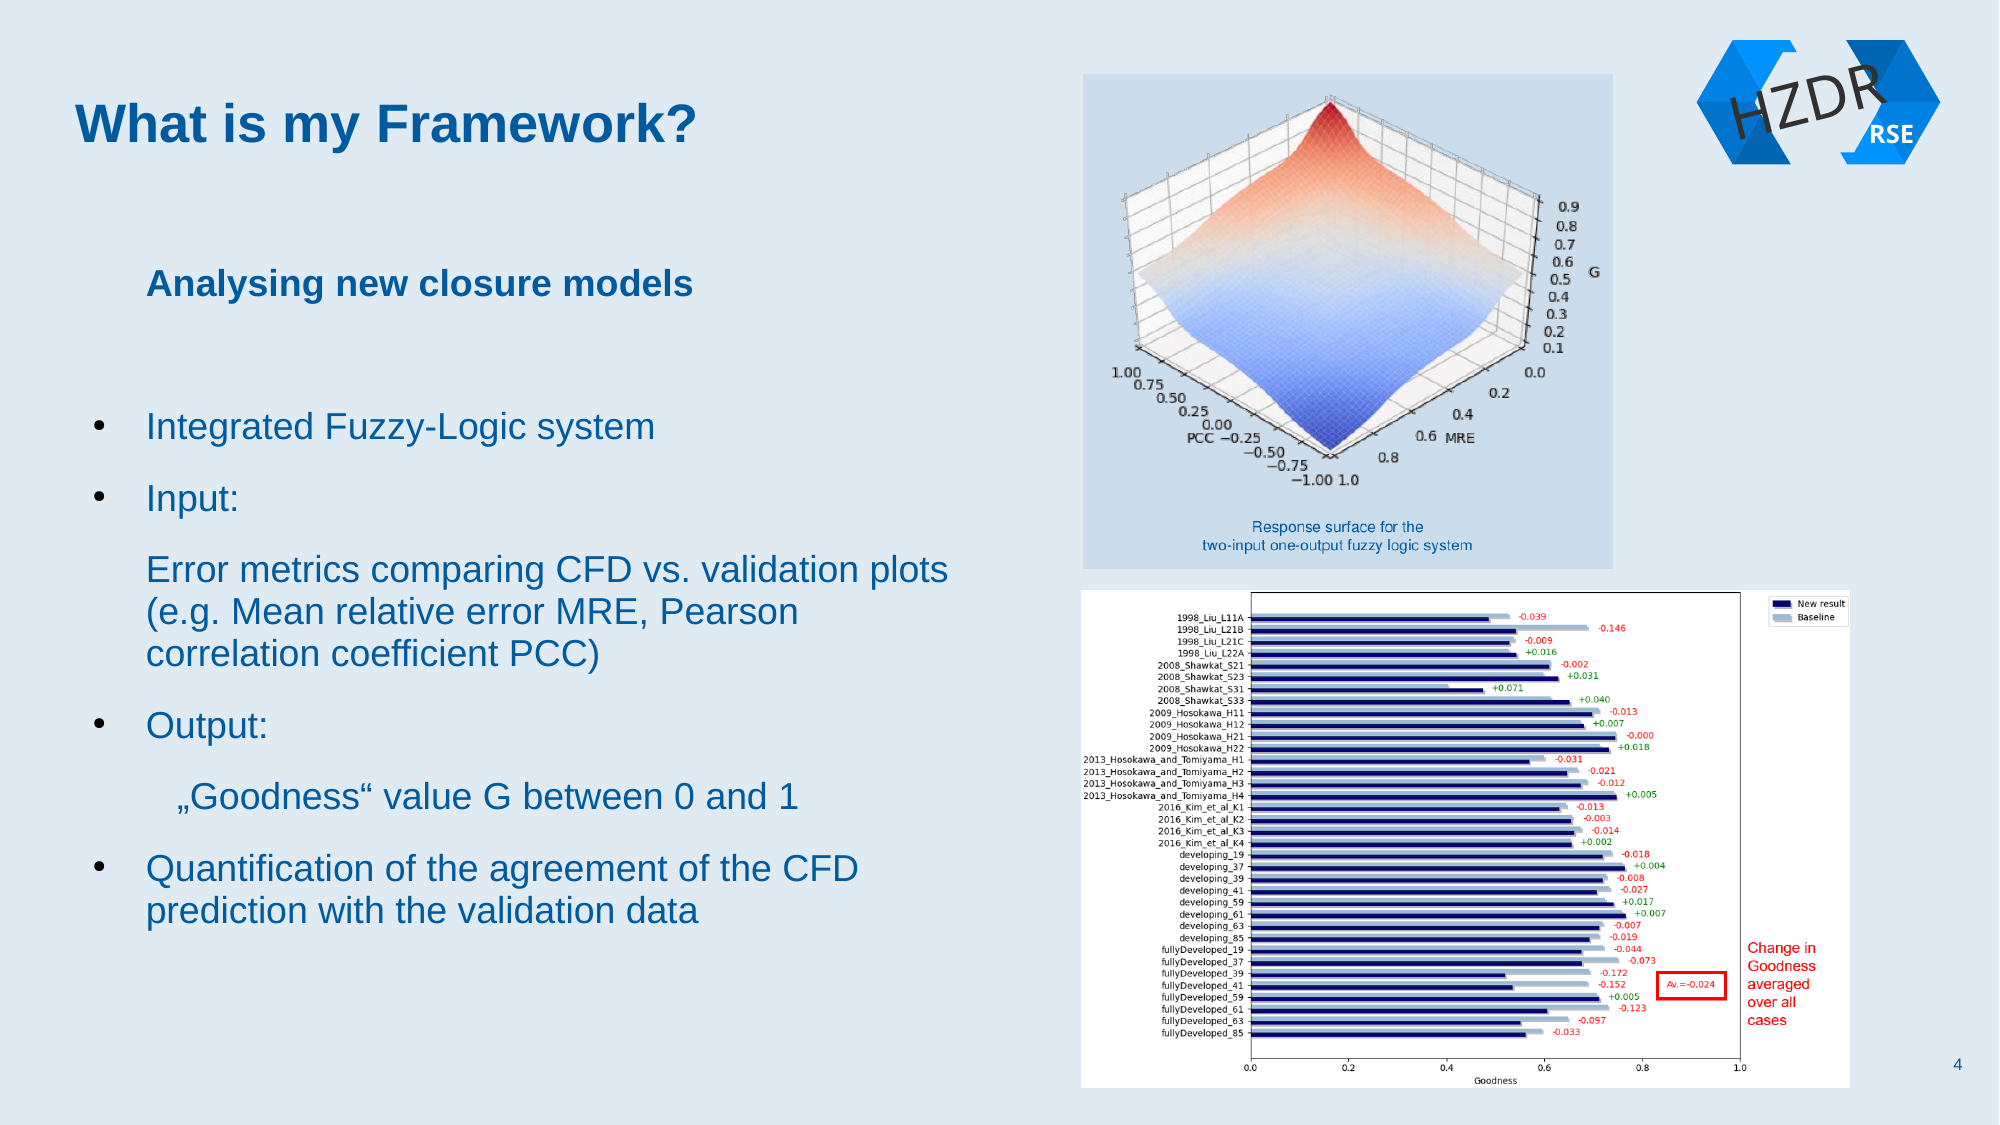

# What is my Framework?
Analysing new closure models
Integrated Fuzzy-Logic system
Input:
Error metrics comparing CFD vs. validation plots (e.g. Mean relative error MRE, Pearson correlation coefficient PCC)
Output:
 „Goodness“ value G between 0 and 1
Quantification of the agreement of the CFD prediction with the validation data